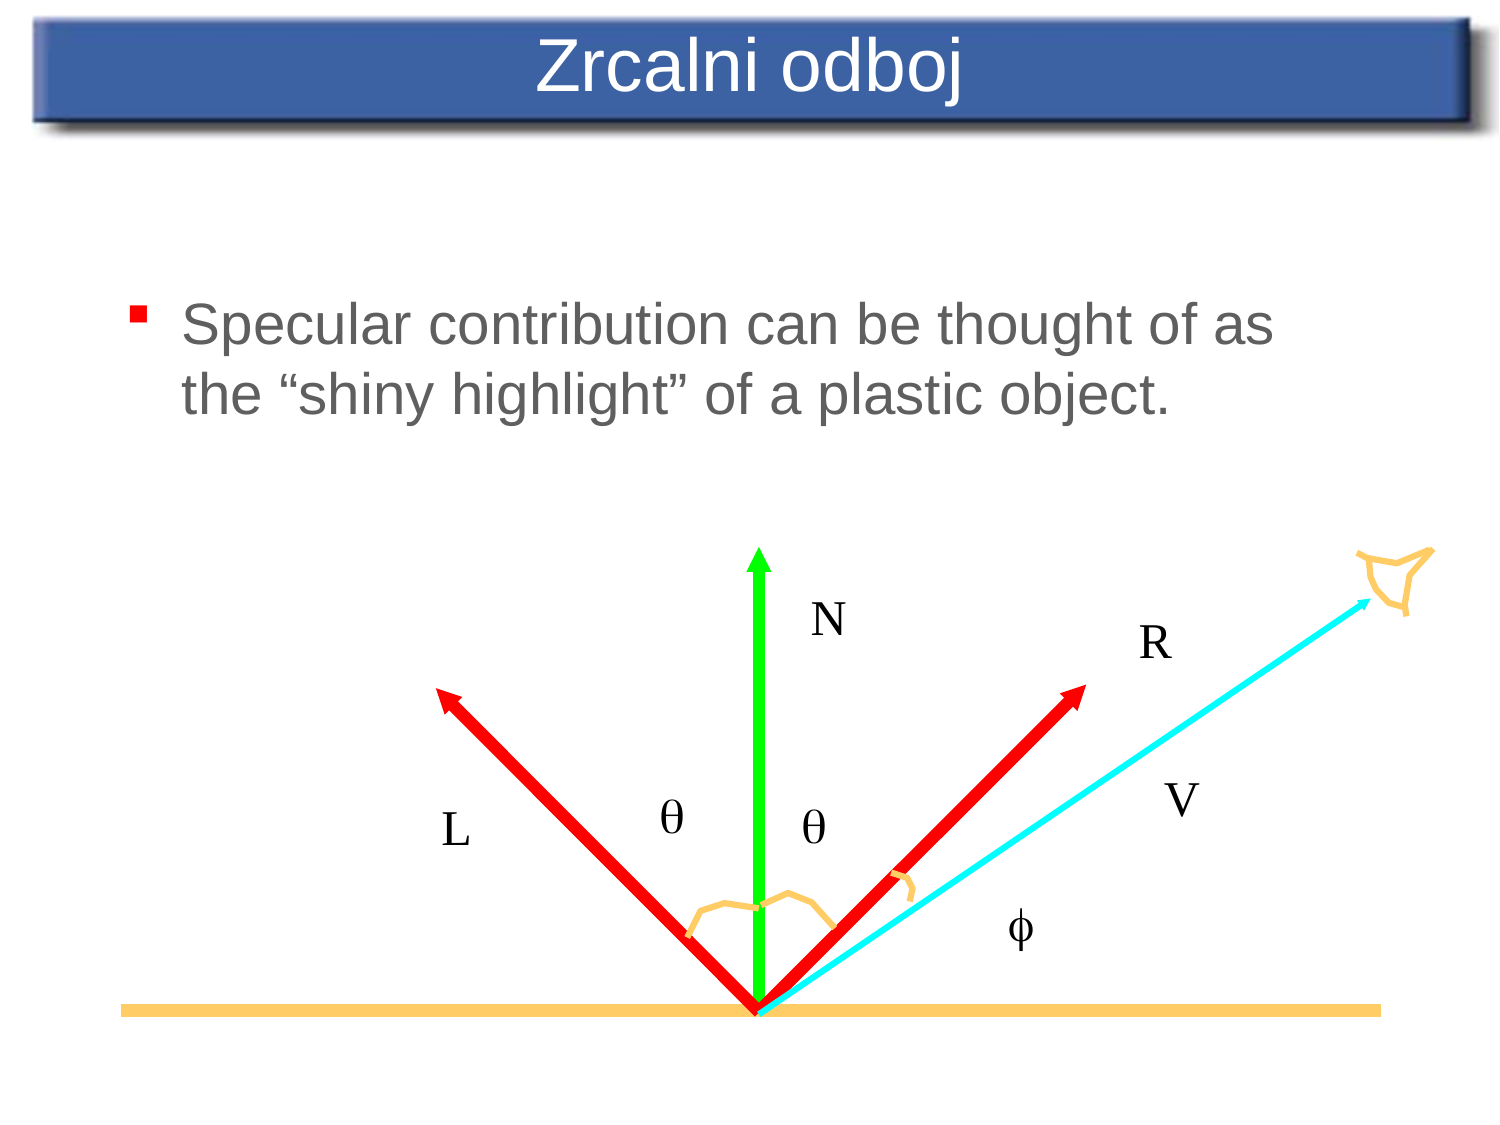

# Zrcalni odboj
Specular contribution can be thought of as the “shiny highlight” of a plastic object.
N
R
V


L
